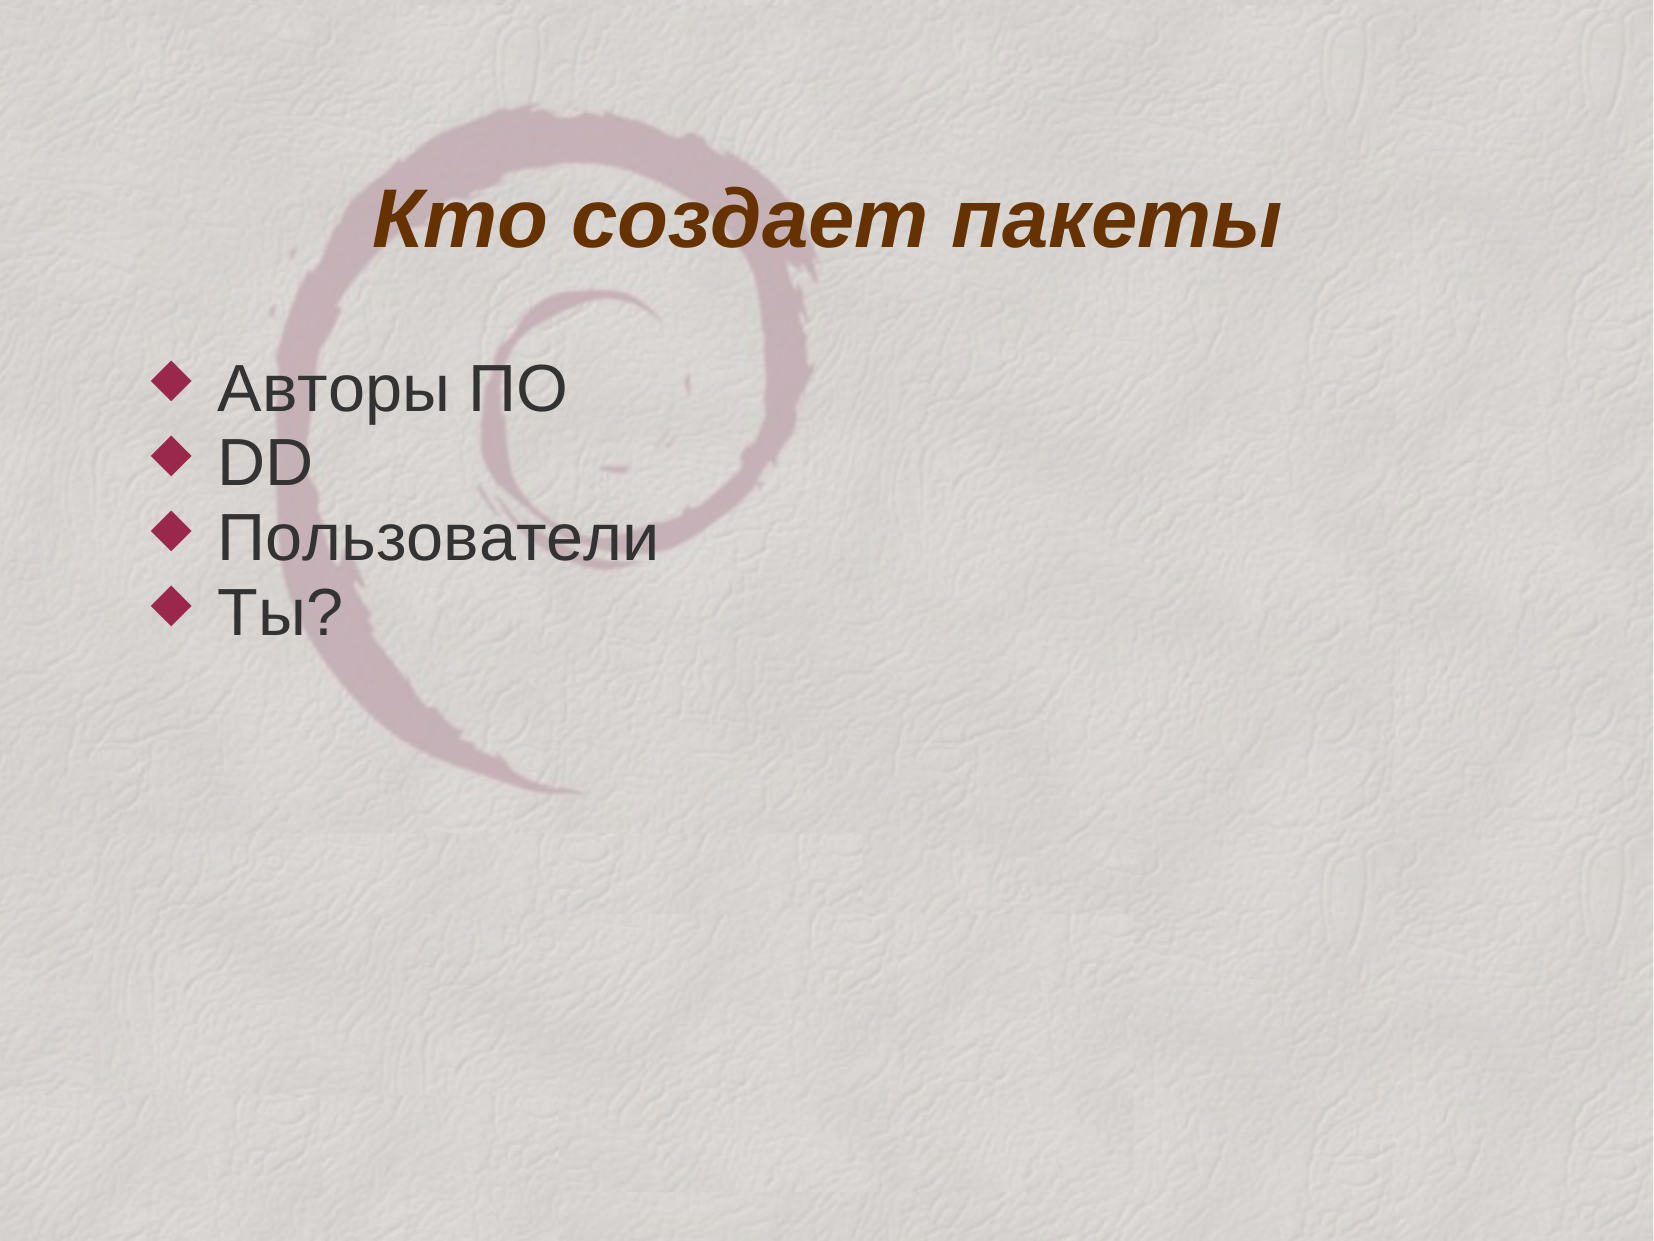

# Кто создает пакеты
Авторы ПО
DD
Пользователи
Ты?